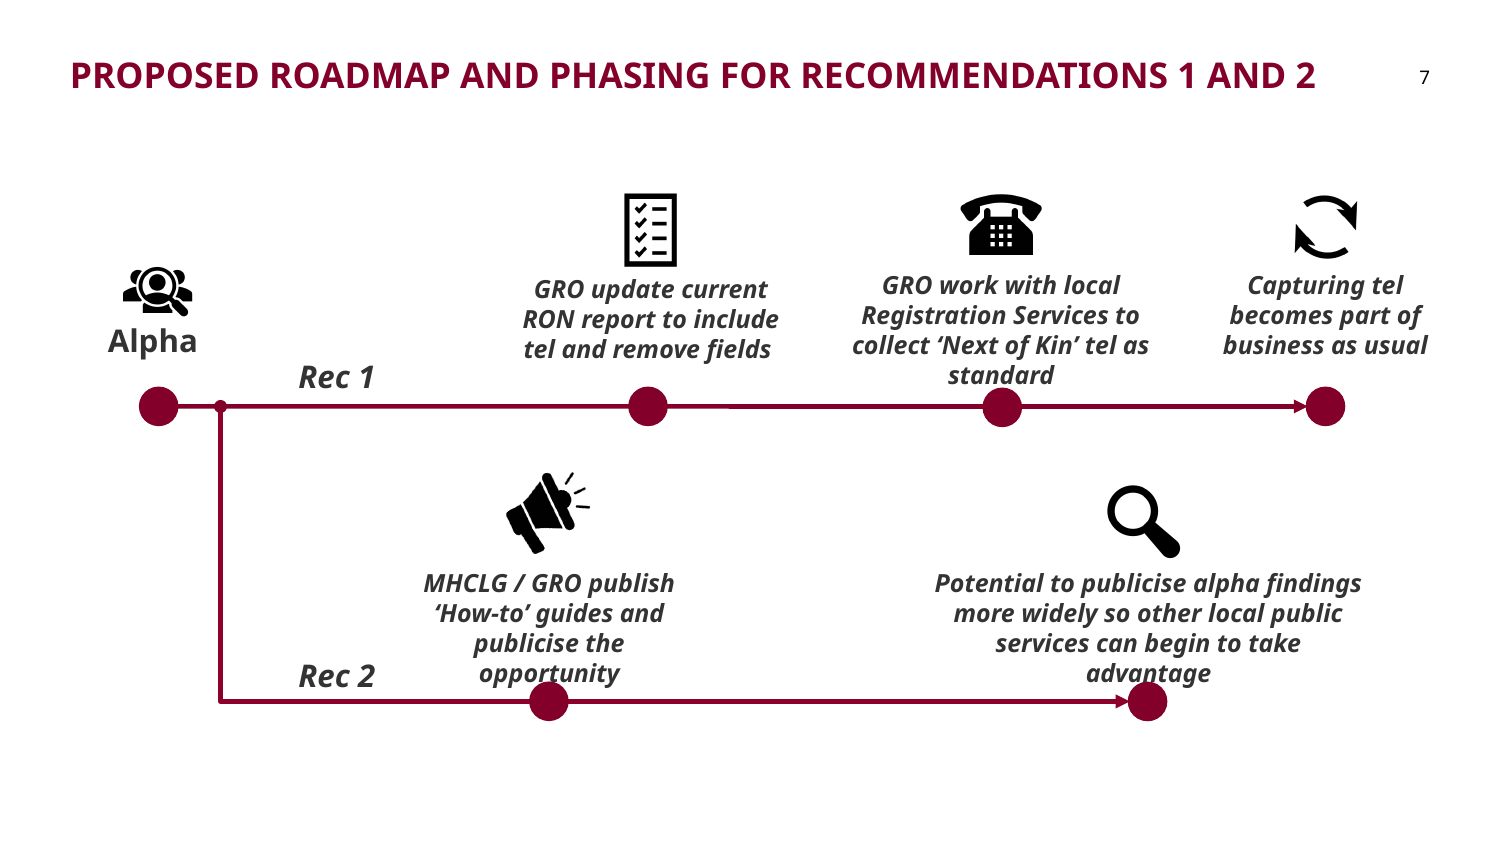

# PROPOSED ROADMAP AND PHASING FOR RECOMMENDATIONS 1 AND 2
GRO work with local Registration Services to collect ‘Next of Kin’ tel as standard
GRO update current RON report to include tel and remove fields
Capturing tel becomes part of business as usual
Alpha
Rec 1
MHCLG / GRO publish ‘How-to’ guides and publicise the opportunity
Potential to publicise alpha findings more widely so other local public services can begin to take advantage
Rec 2